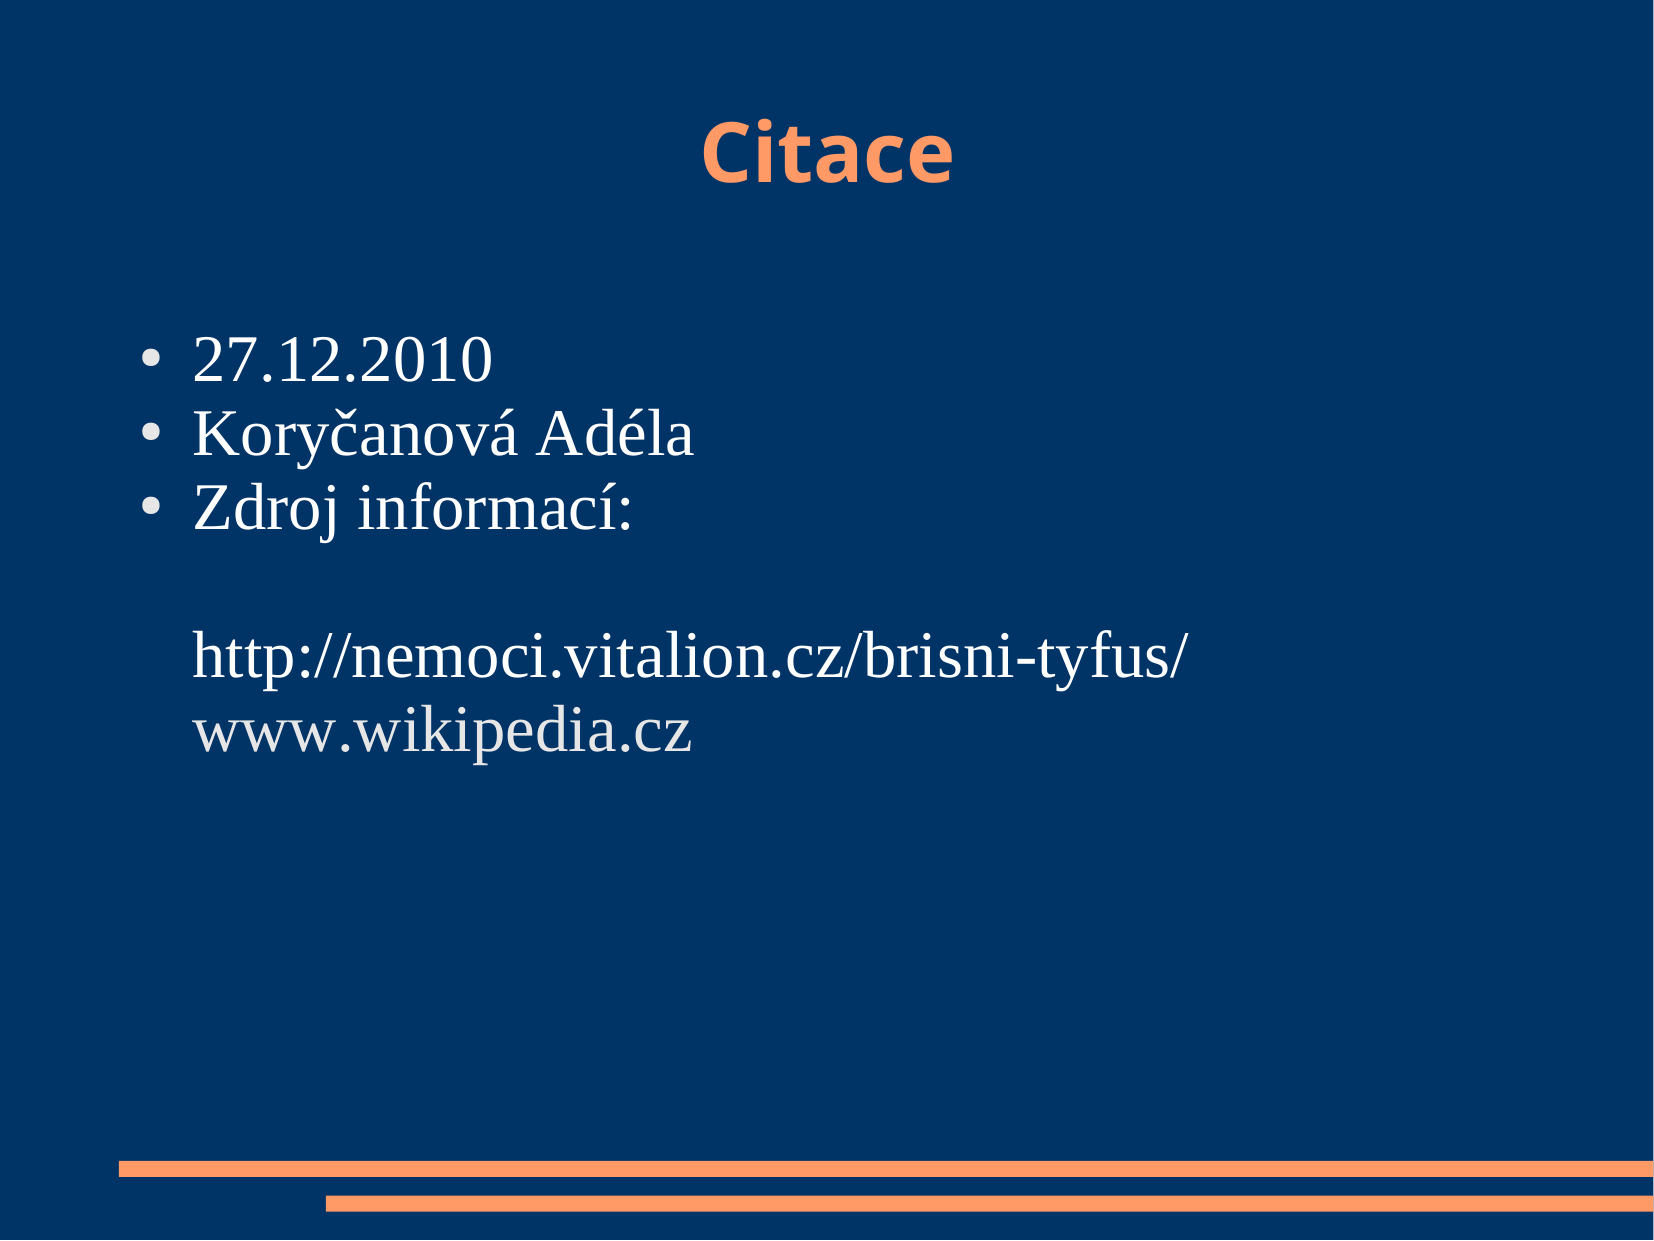

# Citace
27.12.2010
Koryčanová Adéla
Zdroj informací:
http://nemoci.vitalion.cz/brisni-tyfus/
www.wikipedia.cz